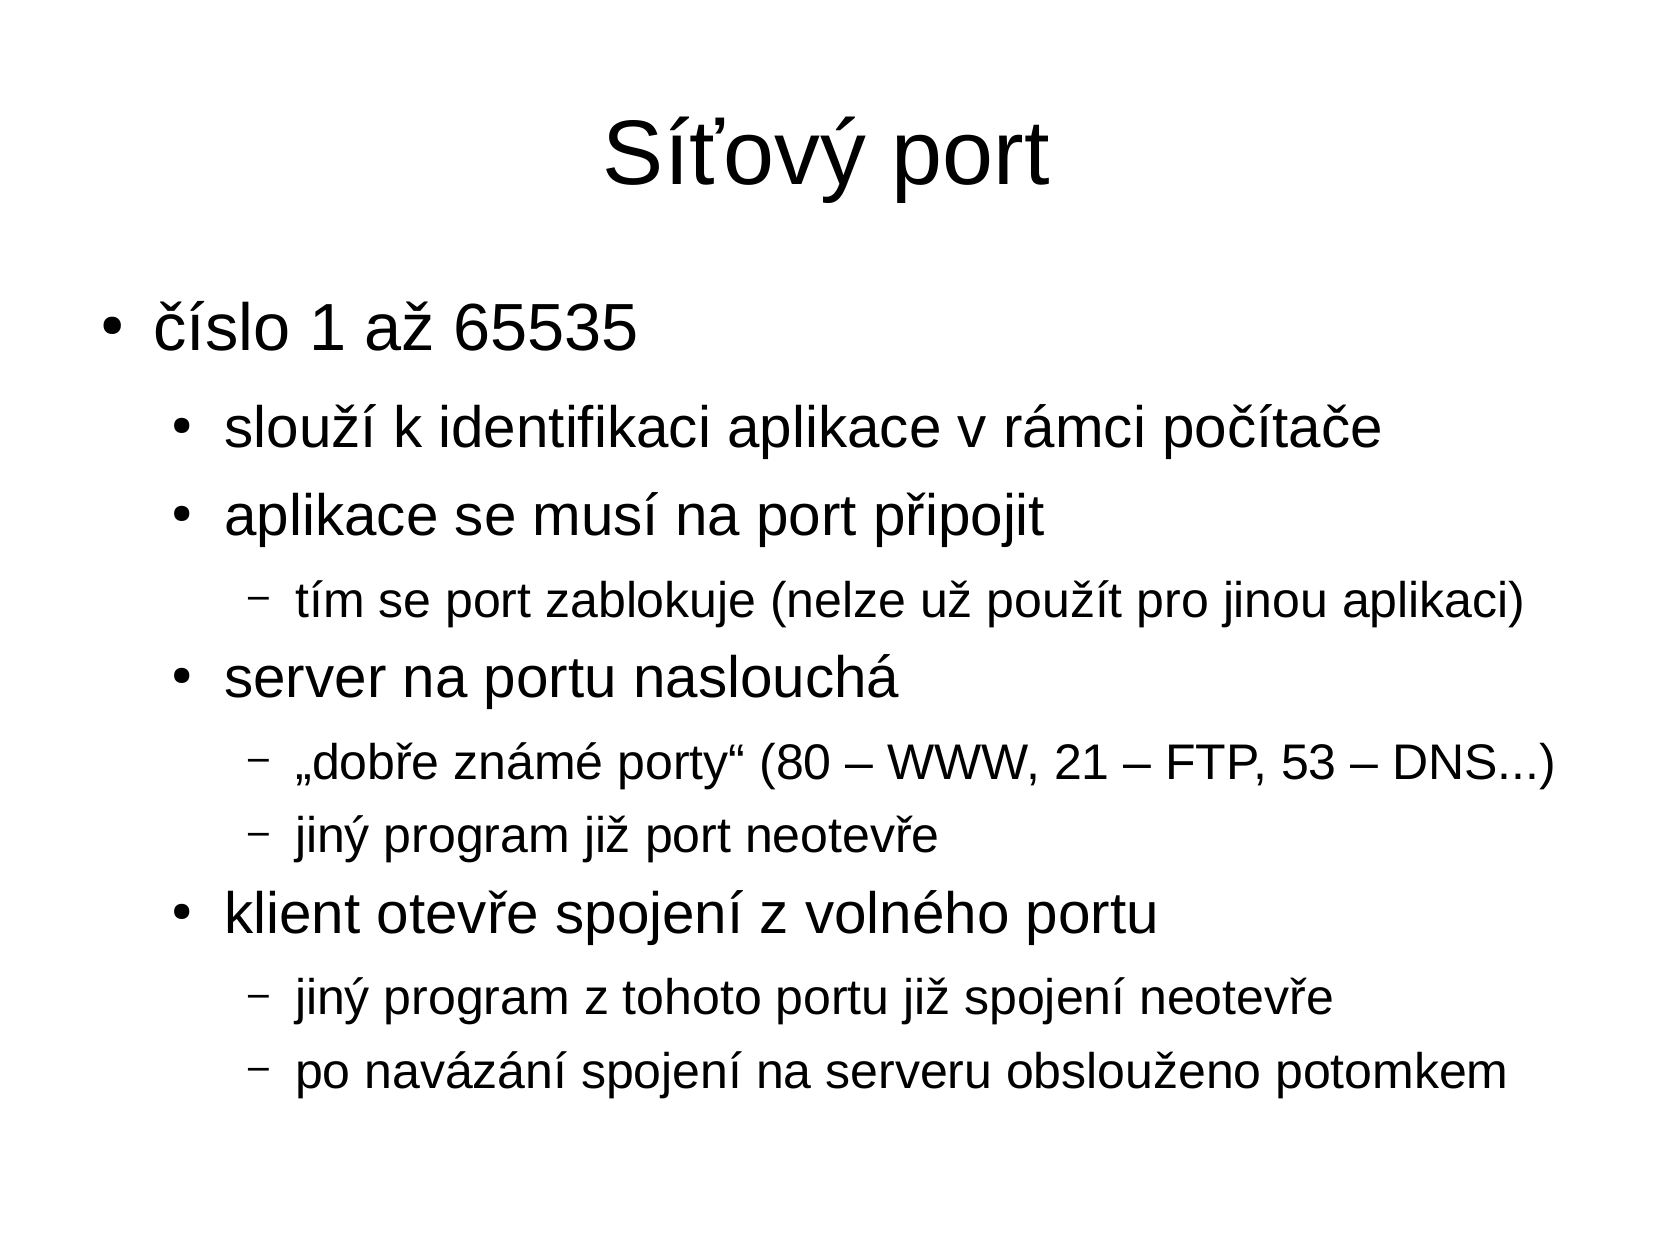

# Síťový port
číslo 1 až 65535
slouží k identifikaci aplikace v rámci počítače
aplikace se musí na port připojit
tím se port zablokuje (nelze už použít pro jinou aplikaci)
server na portu naslouchá
„dobře známé porty“ (80 – WWW, 21 – FTP, 53 – DNS...)
jiný program již port neotevře
klient otevře spojení z volného portu
jiný program z tohoto portu již spojení neotevře
po navázání spojení na serveru obslouženo potomkem